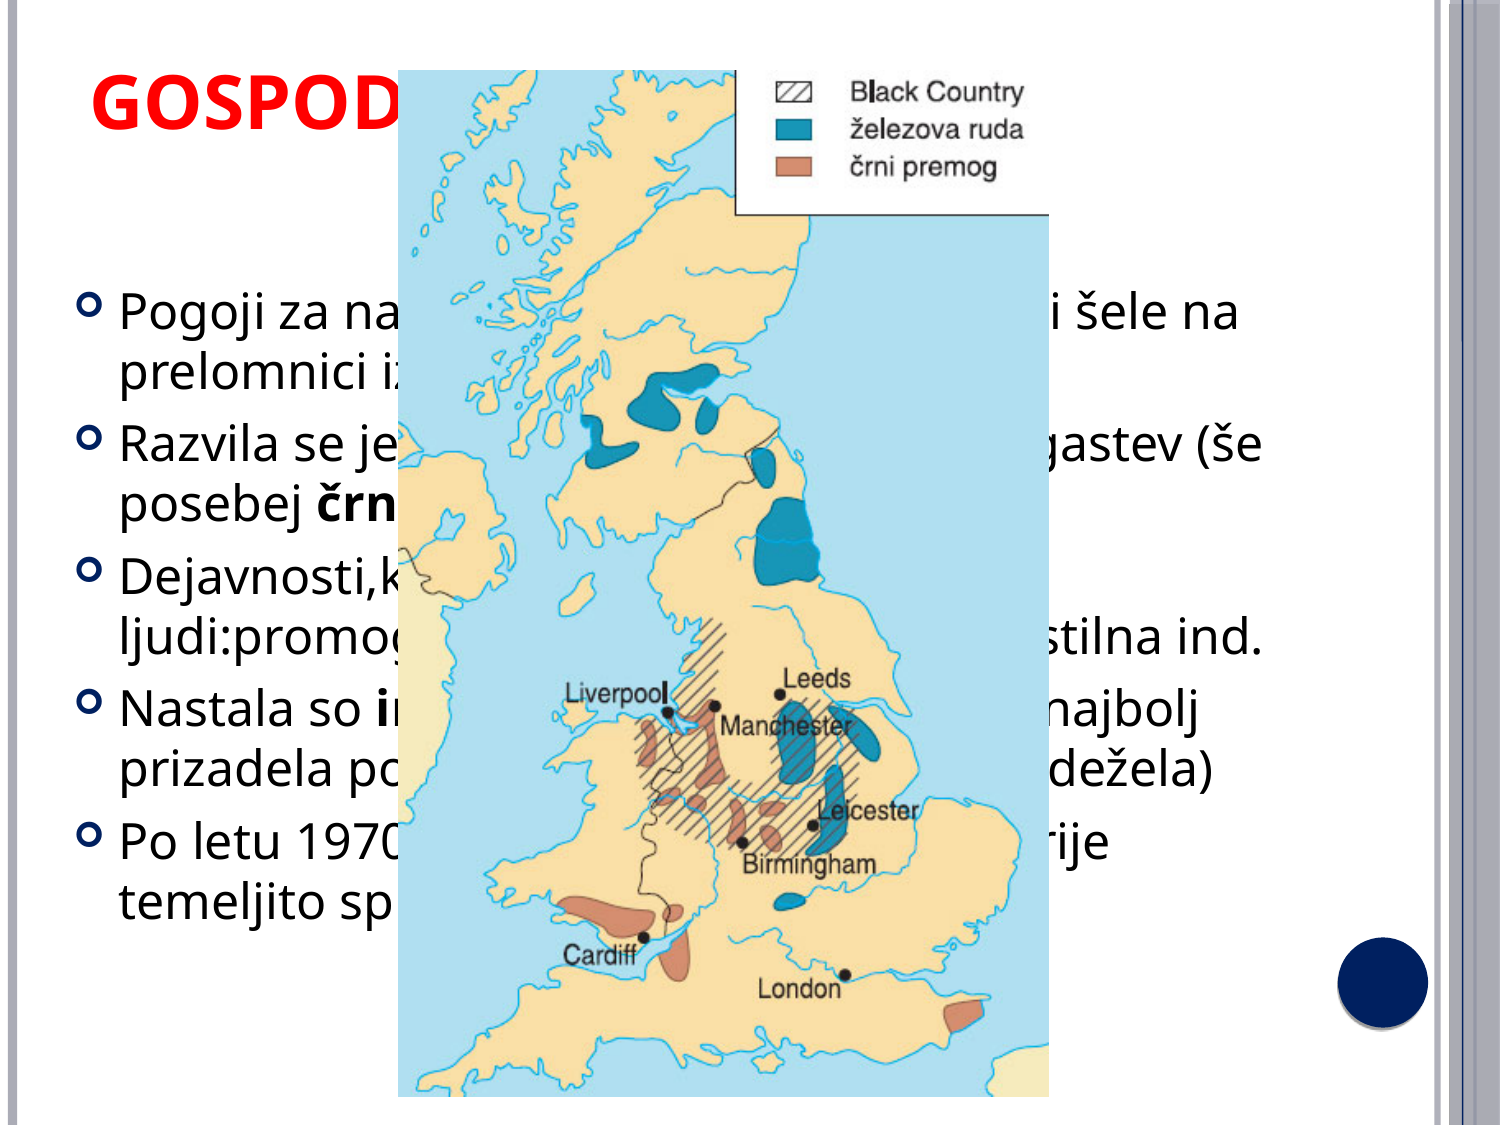

# gospodarstvo
 V PRETEKLOSTI:
Pogoji za nastanek industrije so dozoreli šele na prelomnici iz 18. v 19. st.
Razvila se je zaradi domačih rudnih bogastev (še posebej črni premog)
Dejavnosti,ki so zaposlovale največ ljudi:promogovništvo,železarstvo in tekstilna ind.
Nastala so industrijska območja,ta so najbolj prizadela pokrajino Black Country(Črna dežela)
Po letu 1970,se je začela sestava industrije temeljito spreminjati